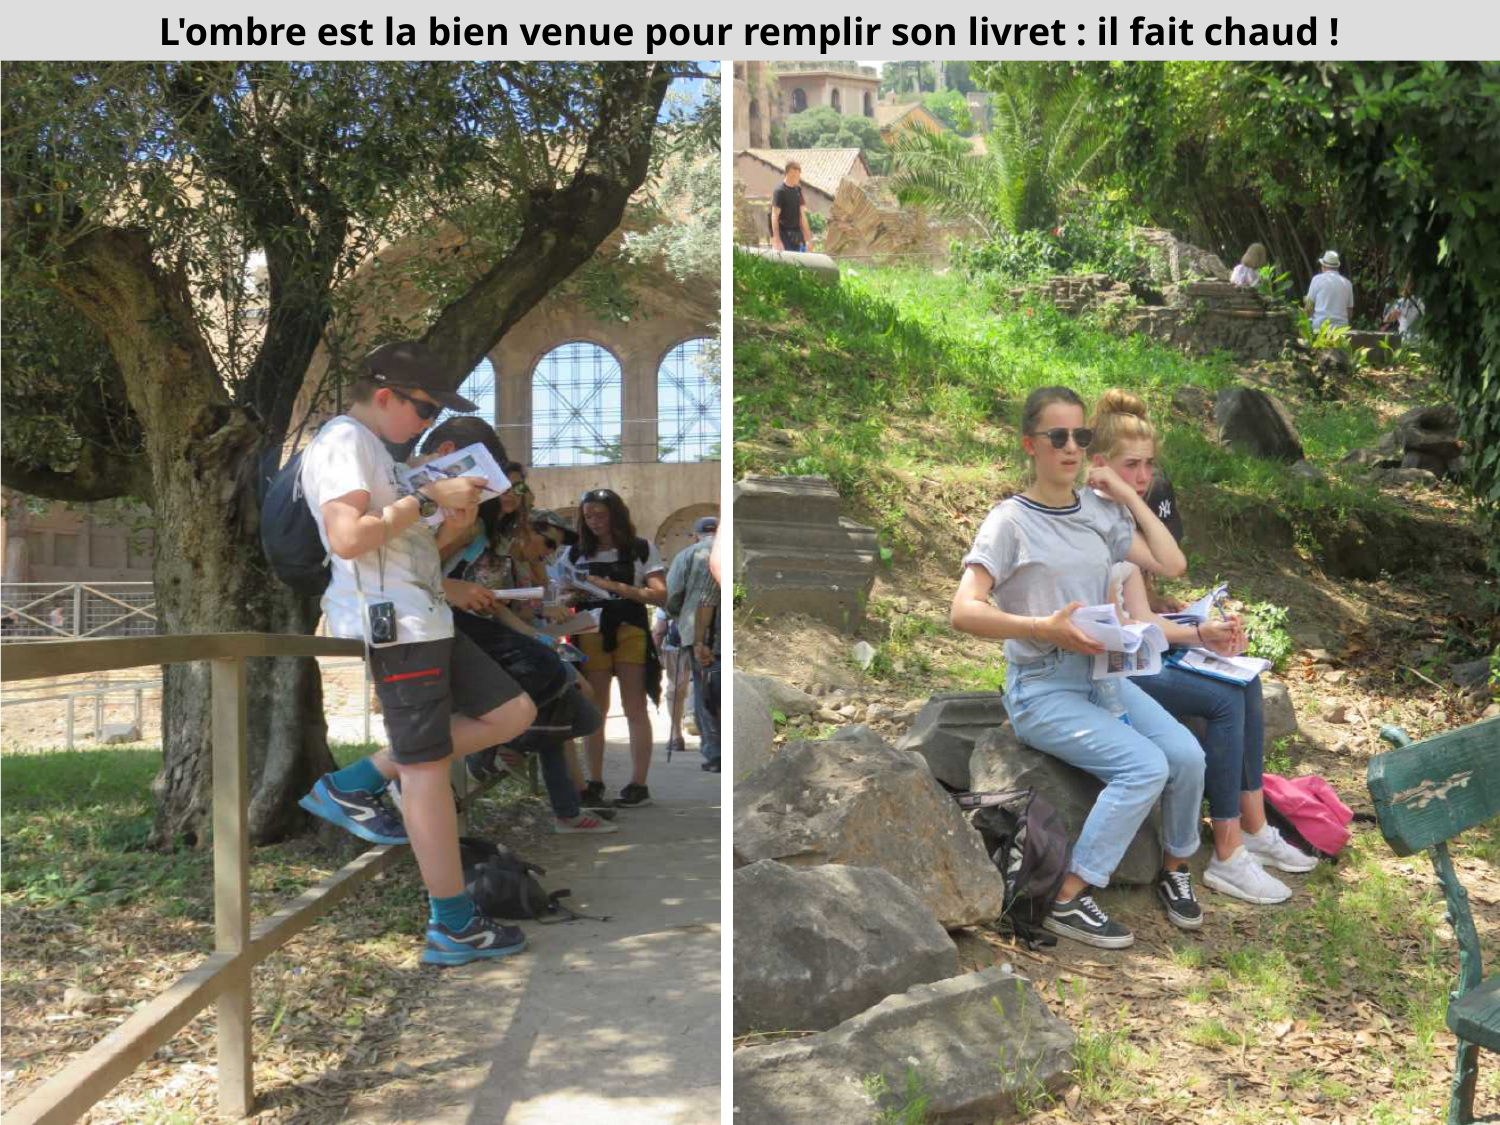

L'ombre est la bien venue pour remplir son livret : il fait chaud !